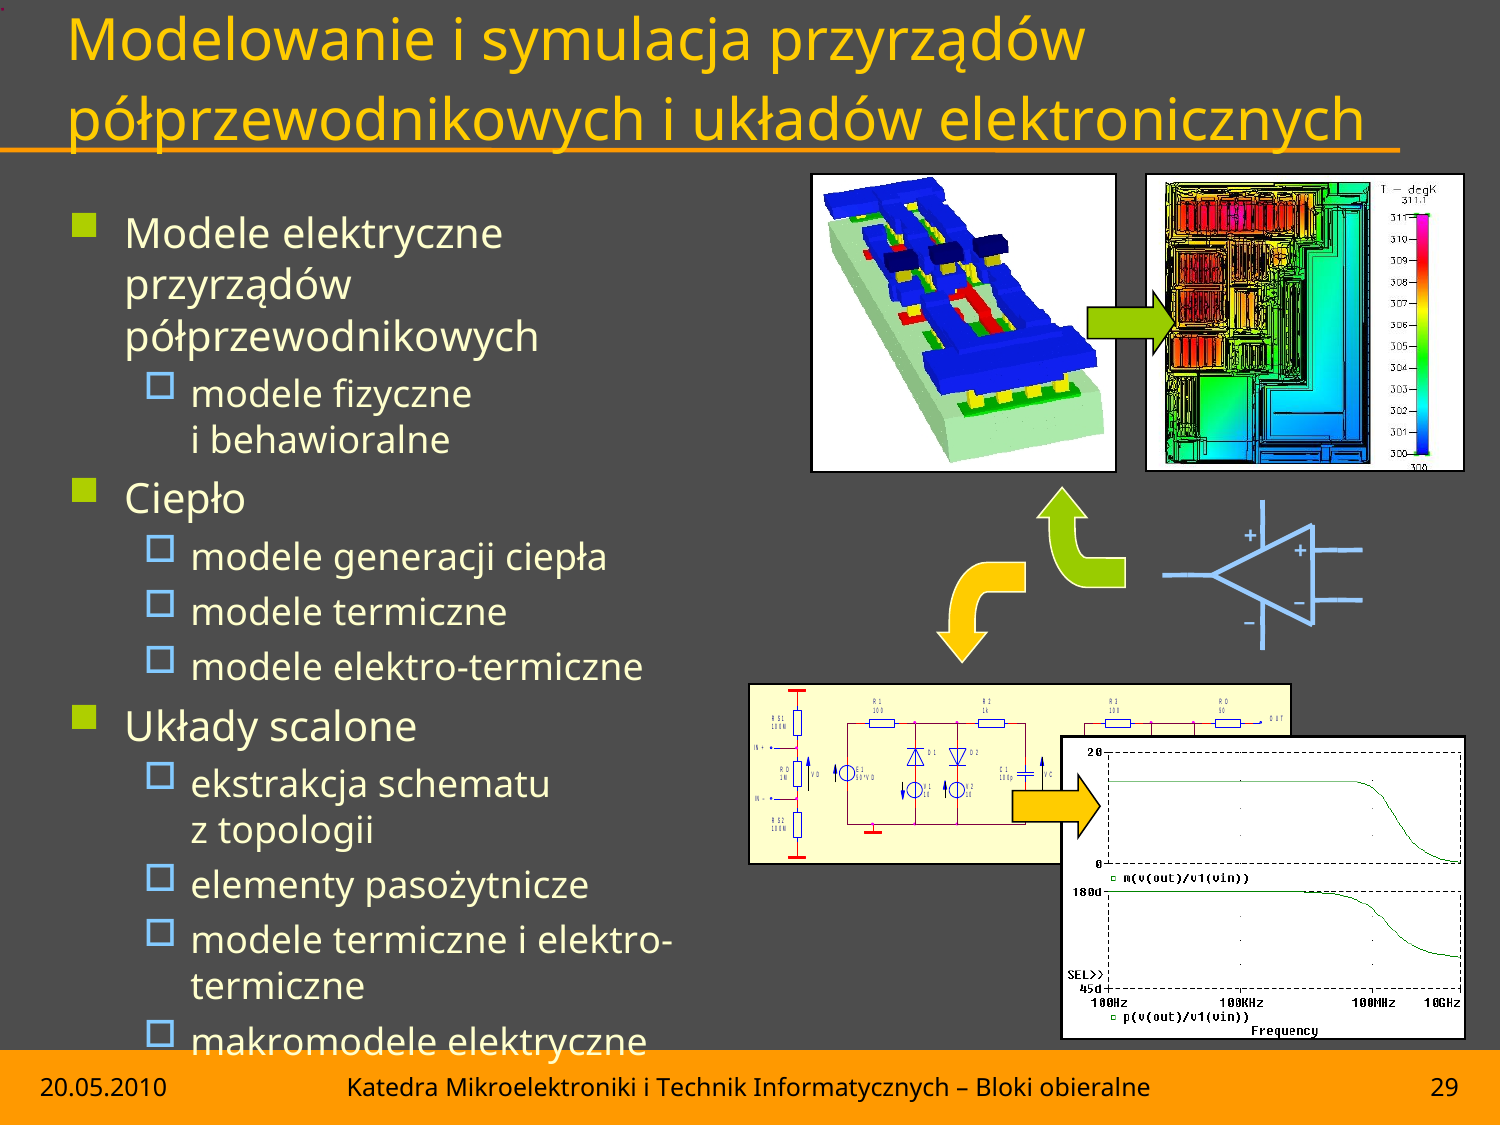

# Modelowanie i symulacja przyrządów półprzewodnikowych i układów elektronicznych
Modele elektryczne przyrządów półprzewodnikowych
modele fizyczne i behawioralne
Ciepło
modele generacji ciepła
modele termiczne
modele elektro-termiczne
Układy scalone
ekstrakcja schematu z topologii
elementy pasożytnicze
modele termiczne i elektro-termiczne
makromodele elektryczne
+
+
–
–
20.05.2010
Katedra Mikroelektroniki i Technik Informatycznych – Bloki obieralne
29